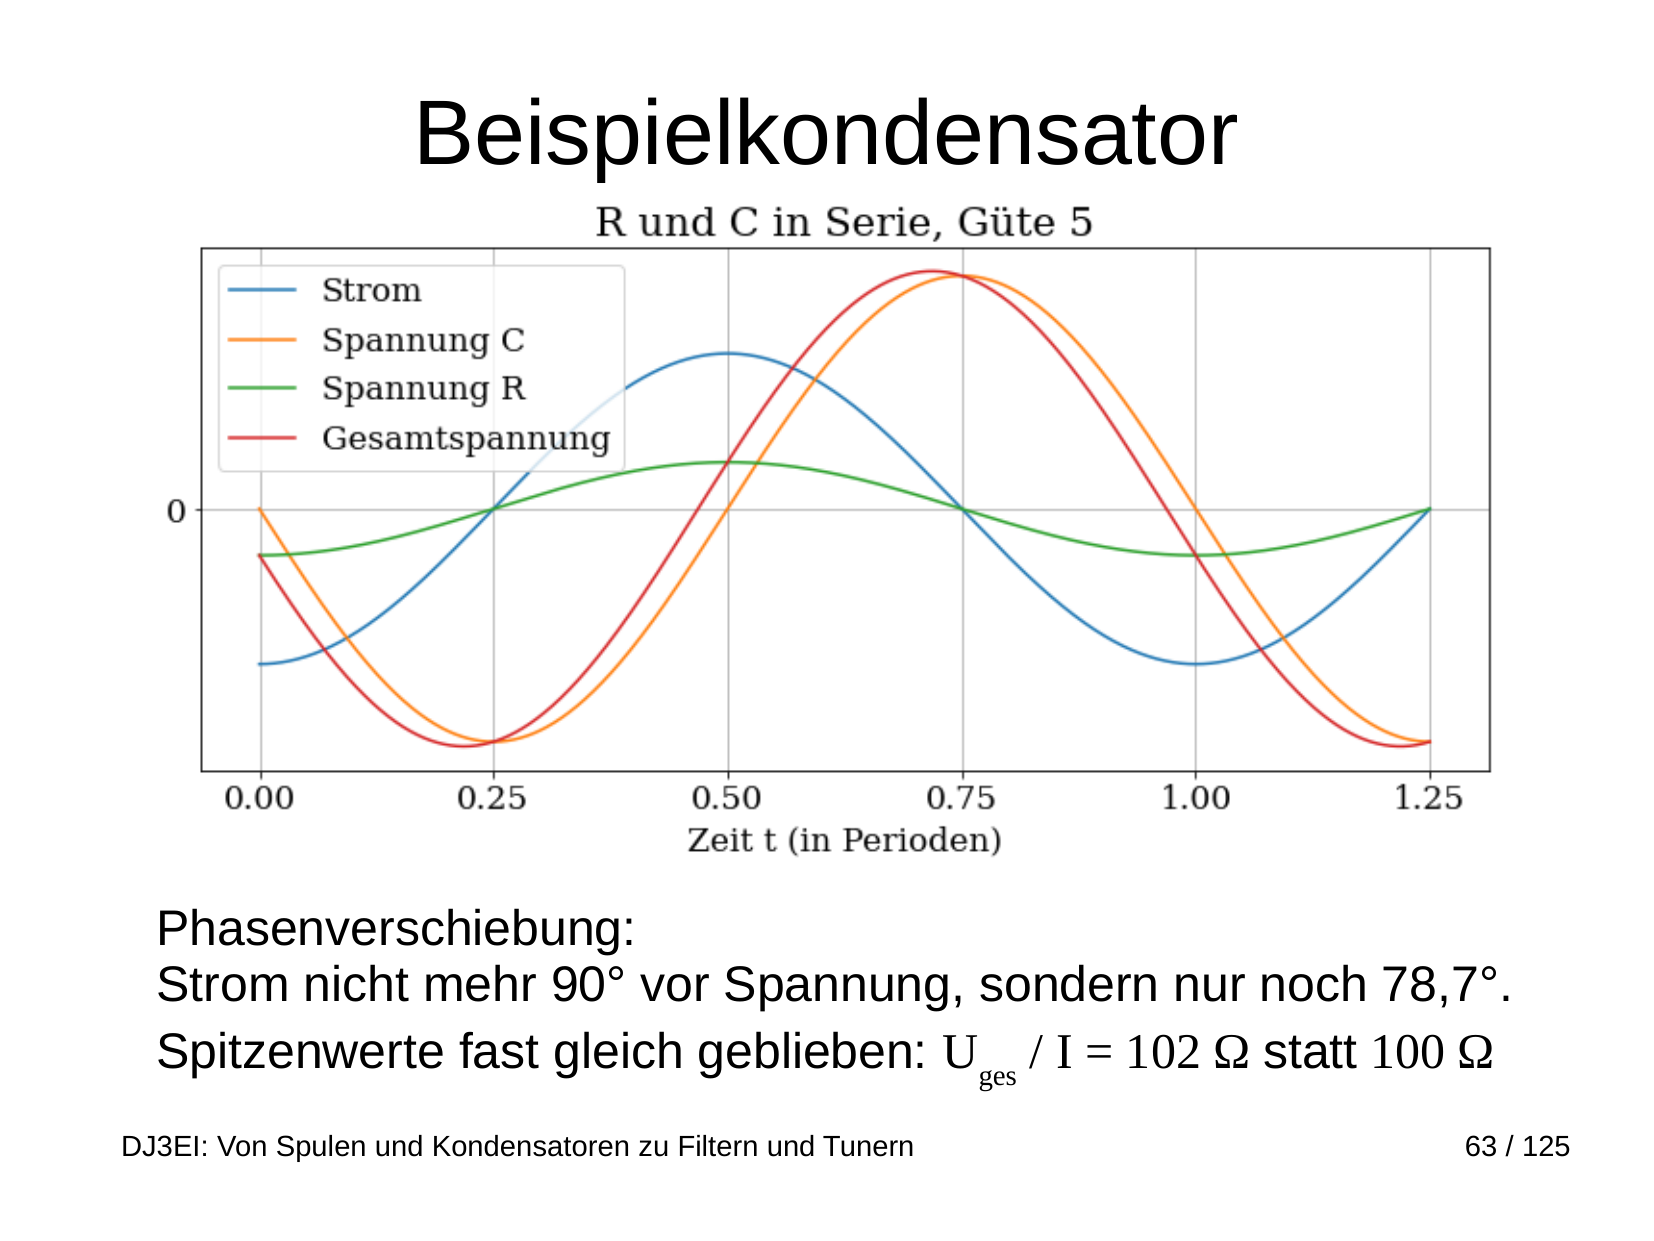

# Beispielkondensator
Phasenverschiebung:
Strom nicht mehr 90° vor Spannung, sondern nur noch 78,7°.
Spitzenwerte fast gleich geblieben: Uges / I = 102 Ω statt 100 Ω